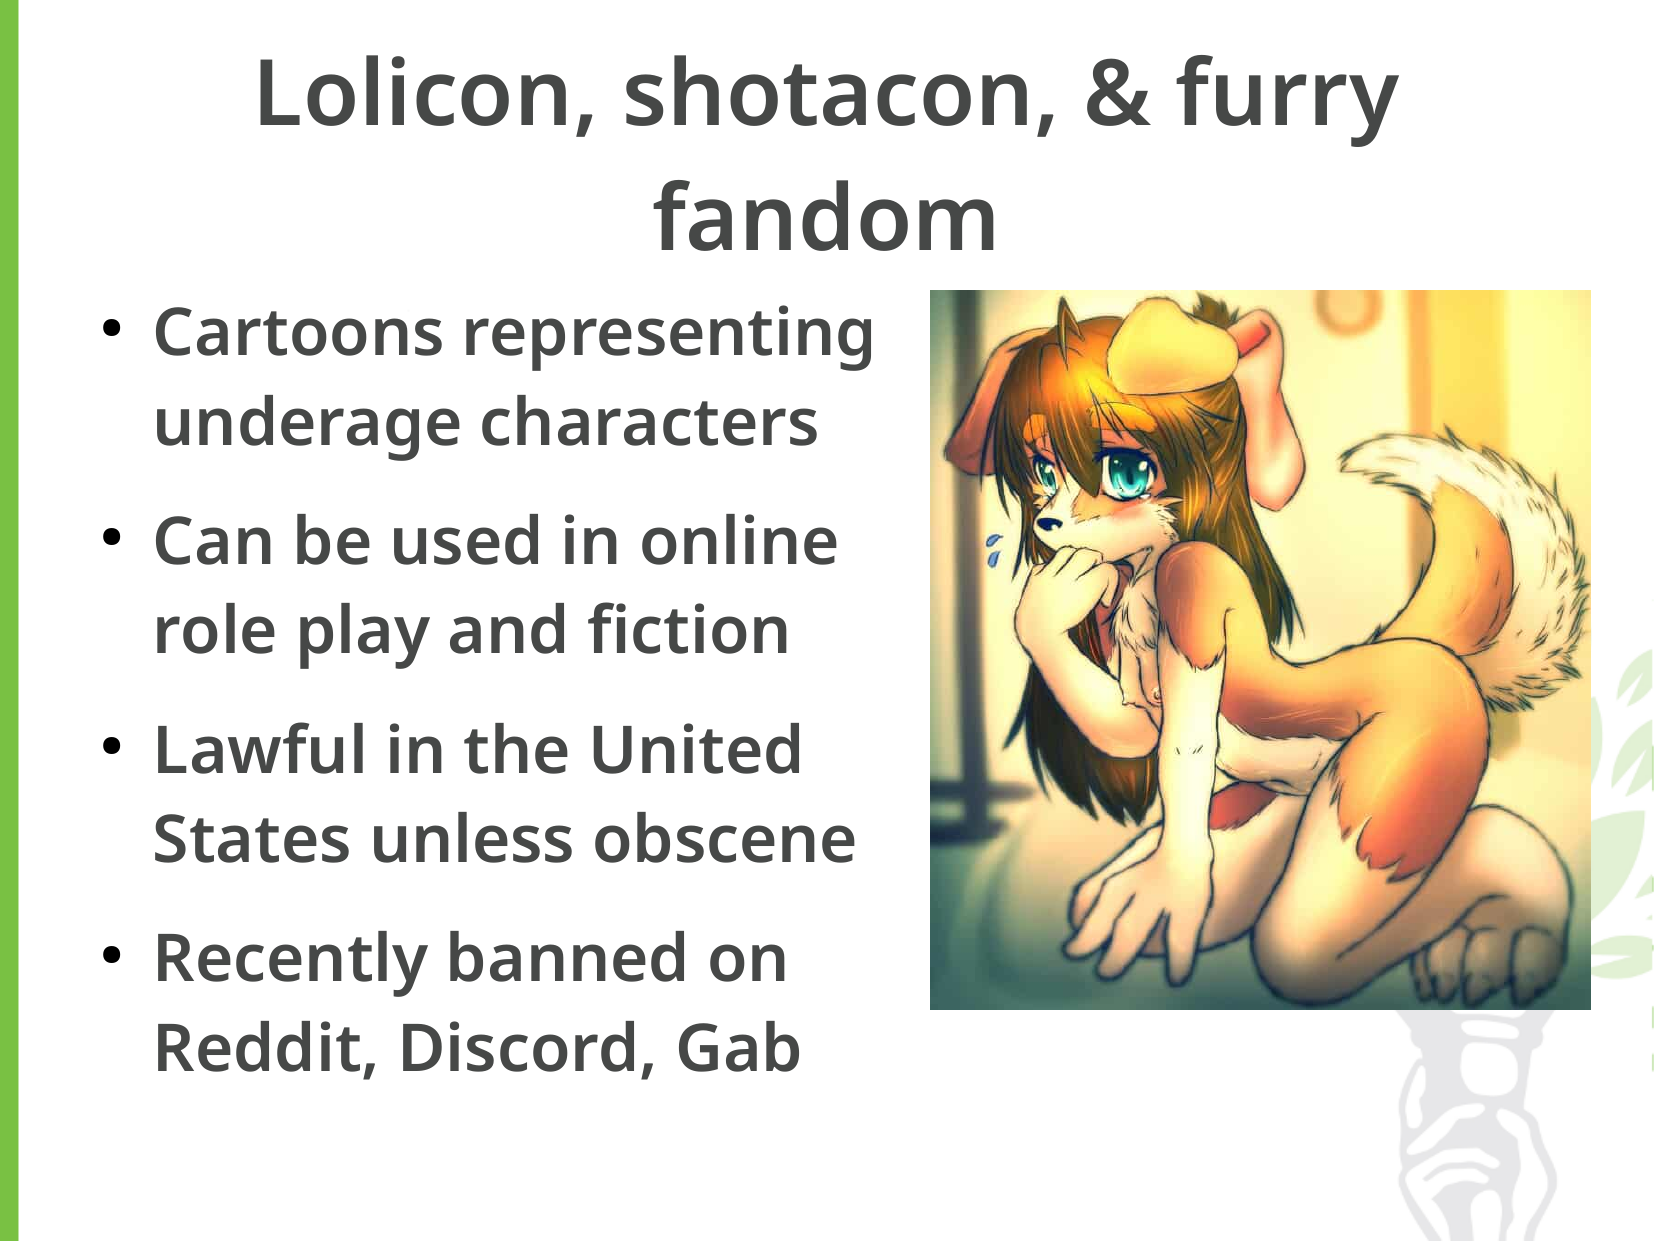

# Lolicon, shotacon, & furry fandom
Cartoons representing underage characters
Can be used in online role play and fiction
Lawful in the United States unless obscene
Recently banned on Reddit, Discord, Gab